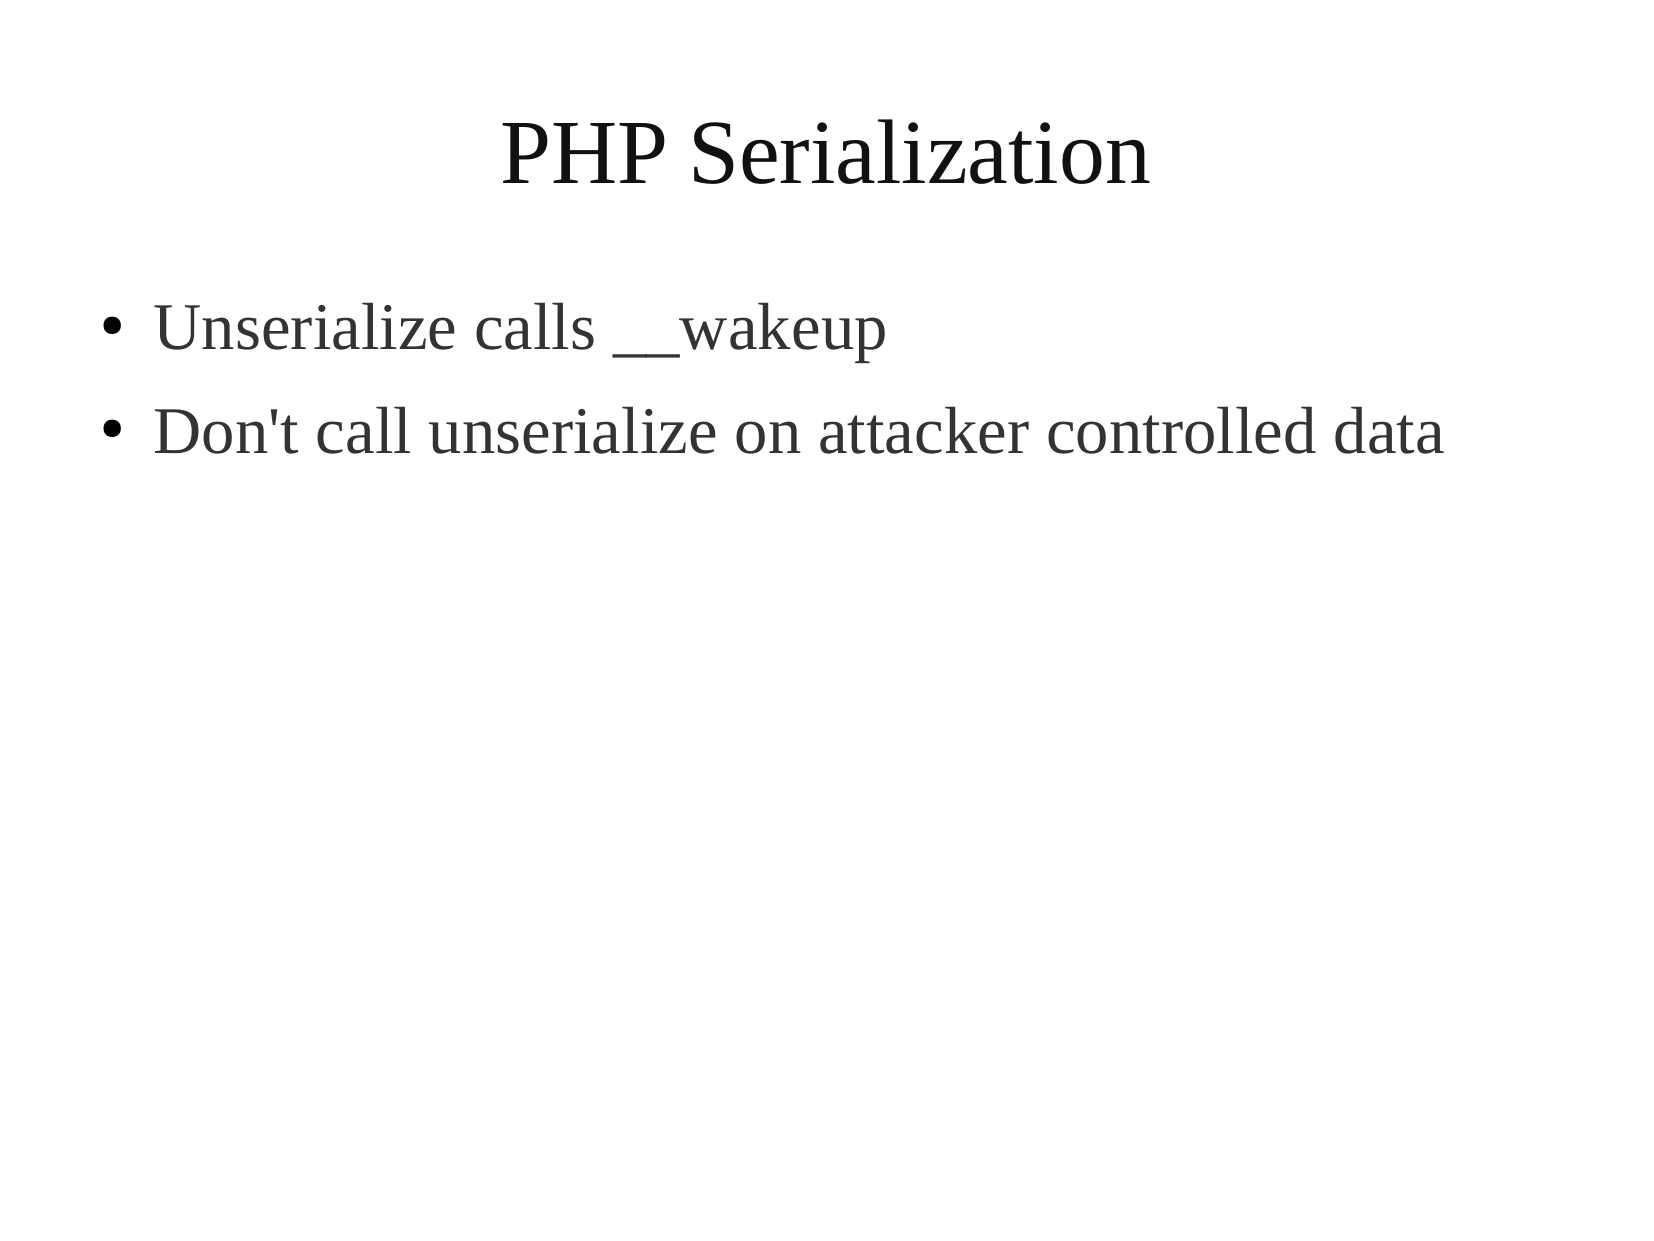

# PHP Serialization
Unserialize calls __wakeup
Don't call unserialize on attacker controlled data